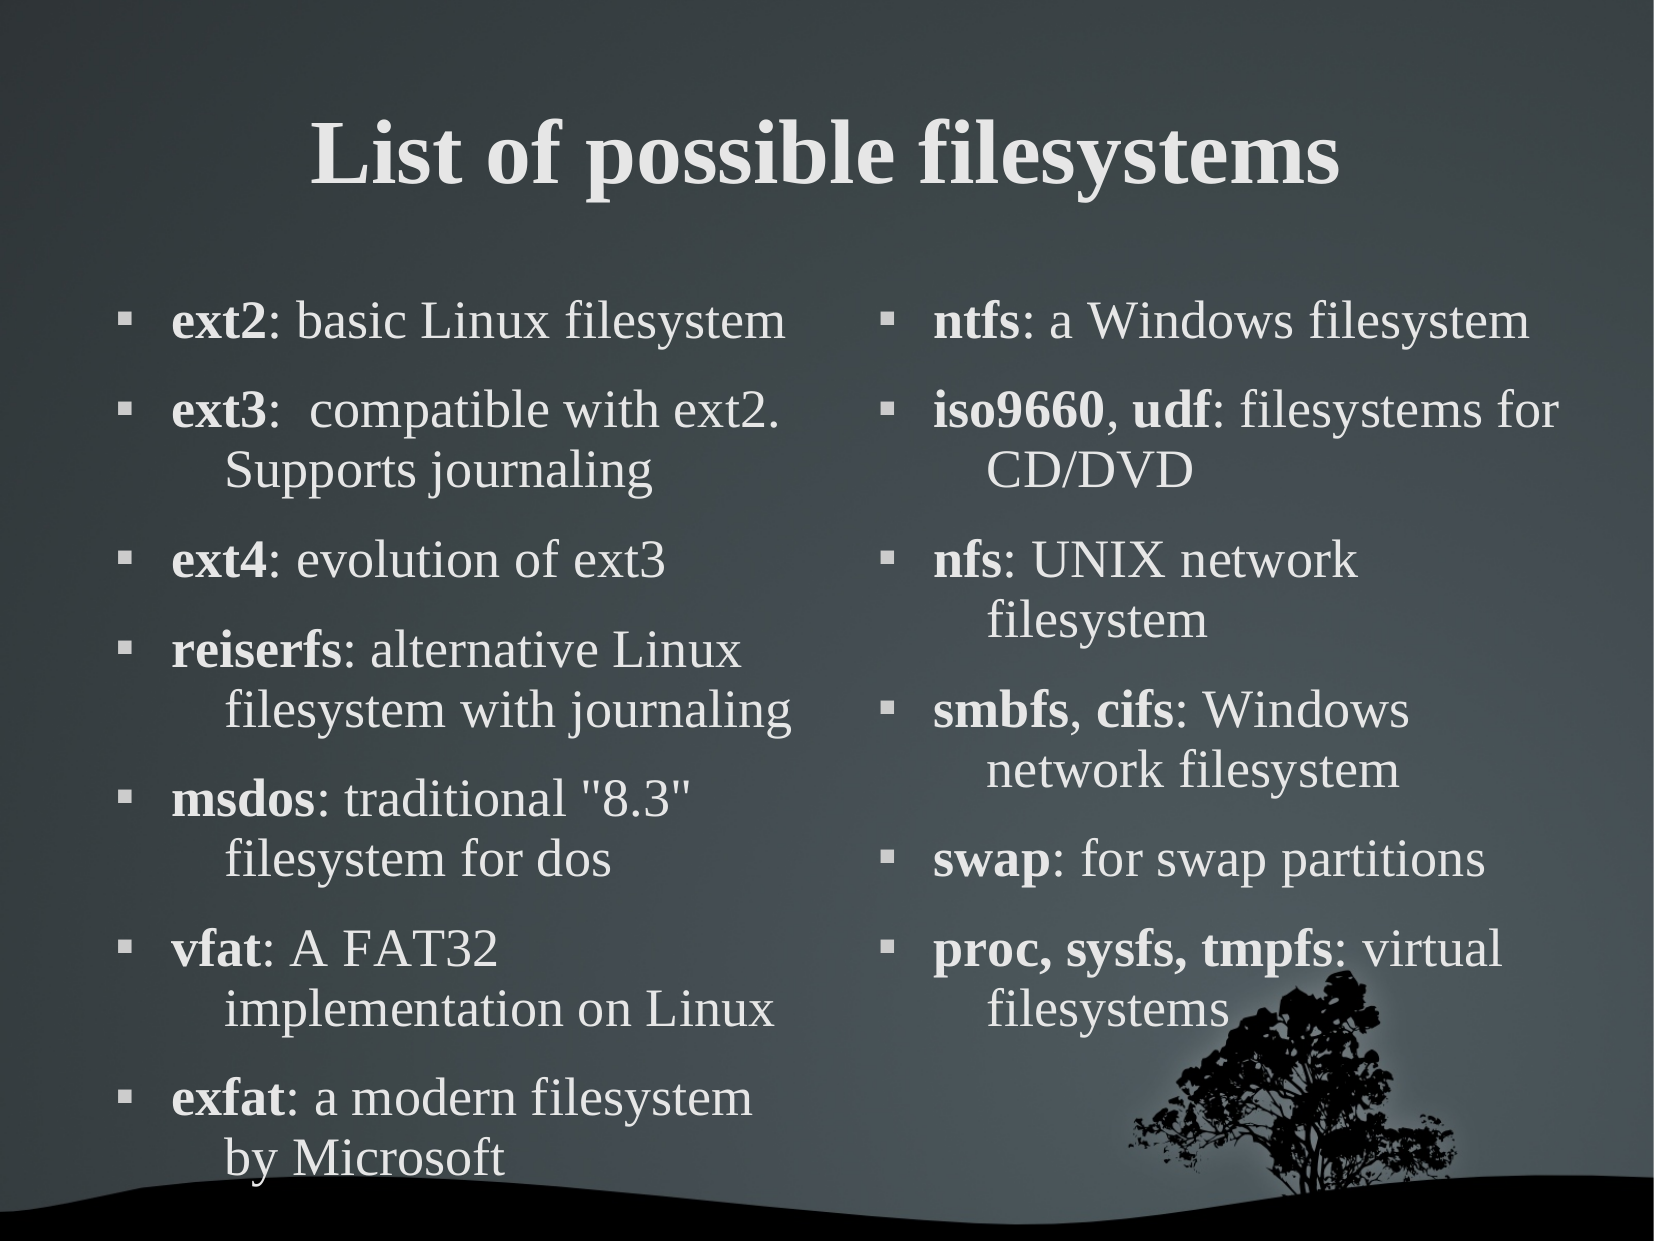

# List of possible filesystems
ext2: basic Linux filesystem
ext3: compatible with ext2. Supports journaling
ext4: evolution of ext3
reiserfs: alternative Linux filesystem with journaling
msdos: traditional "8.3" filesystem for dos
vfat: A FAT32 implementation on Linux
exfat: a modern filesystem by Microsoft
ntfs: a Windows filesystem
iso9660, udf: filesystems for CD/DVD
nfs: UNIX network filesystem
smbfs, cifs: Windows network filesystem
swap: for swap partitions
proc, sysfs, tmpfs: virtual filesystems